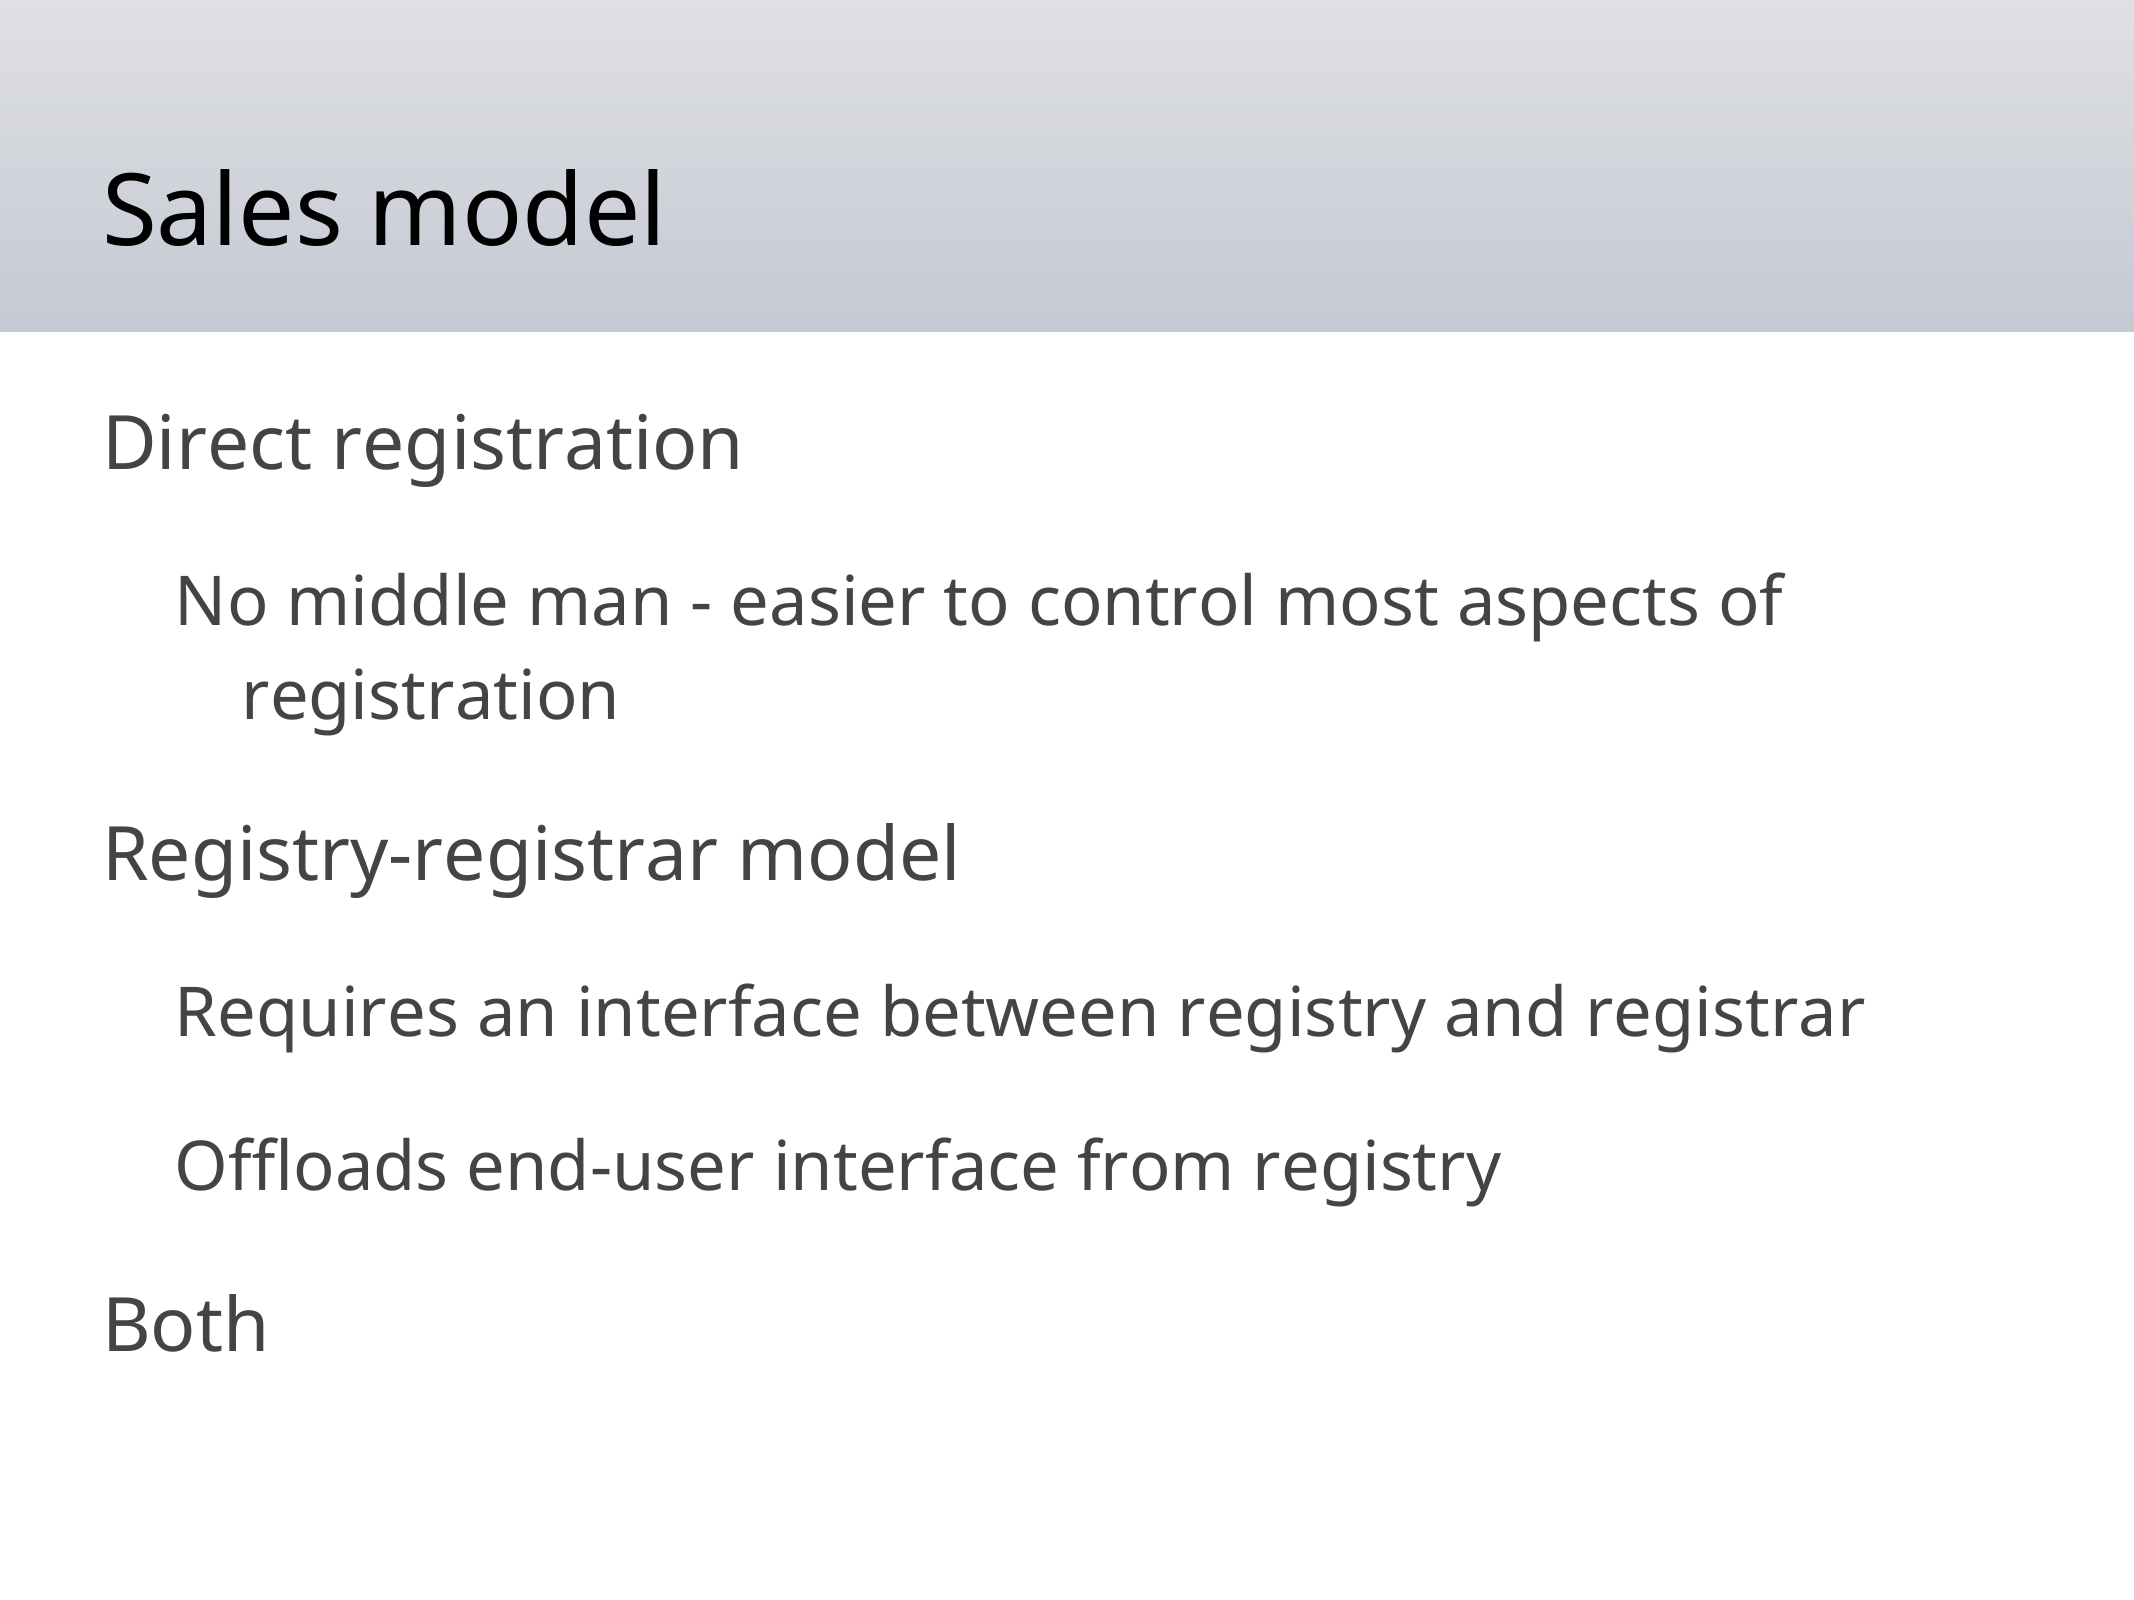

# Sales model
Direct registration
No middle man - easier to control most aspects of registration
Registry-registrar model
Requires an interface between registry and registrar
Offloads end-user interface from registry
Both